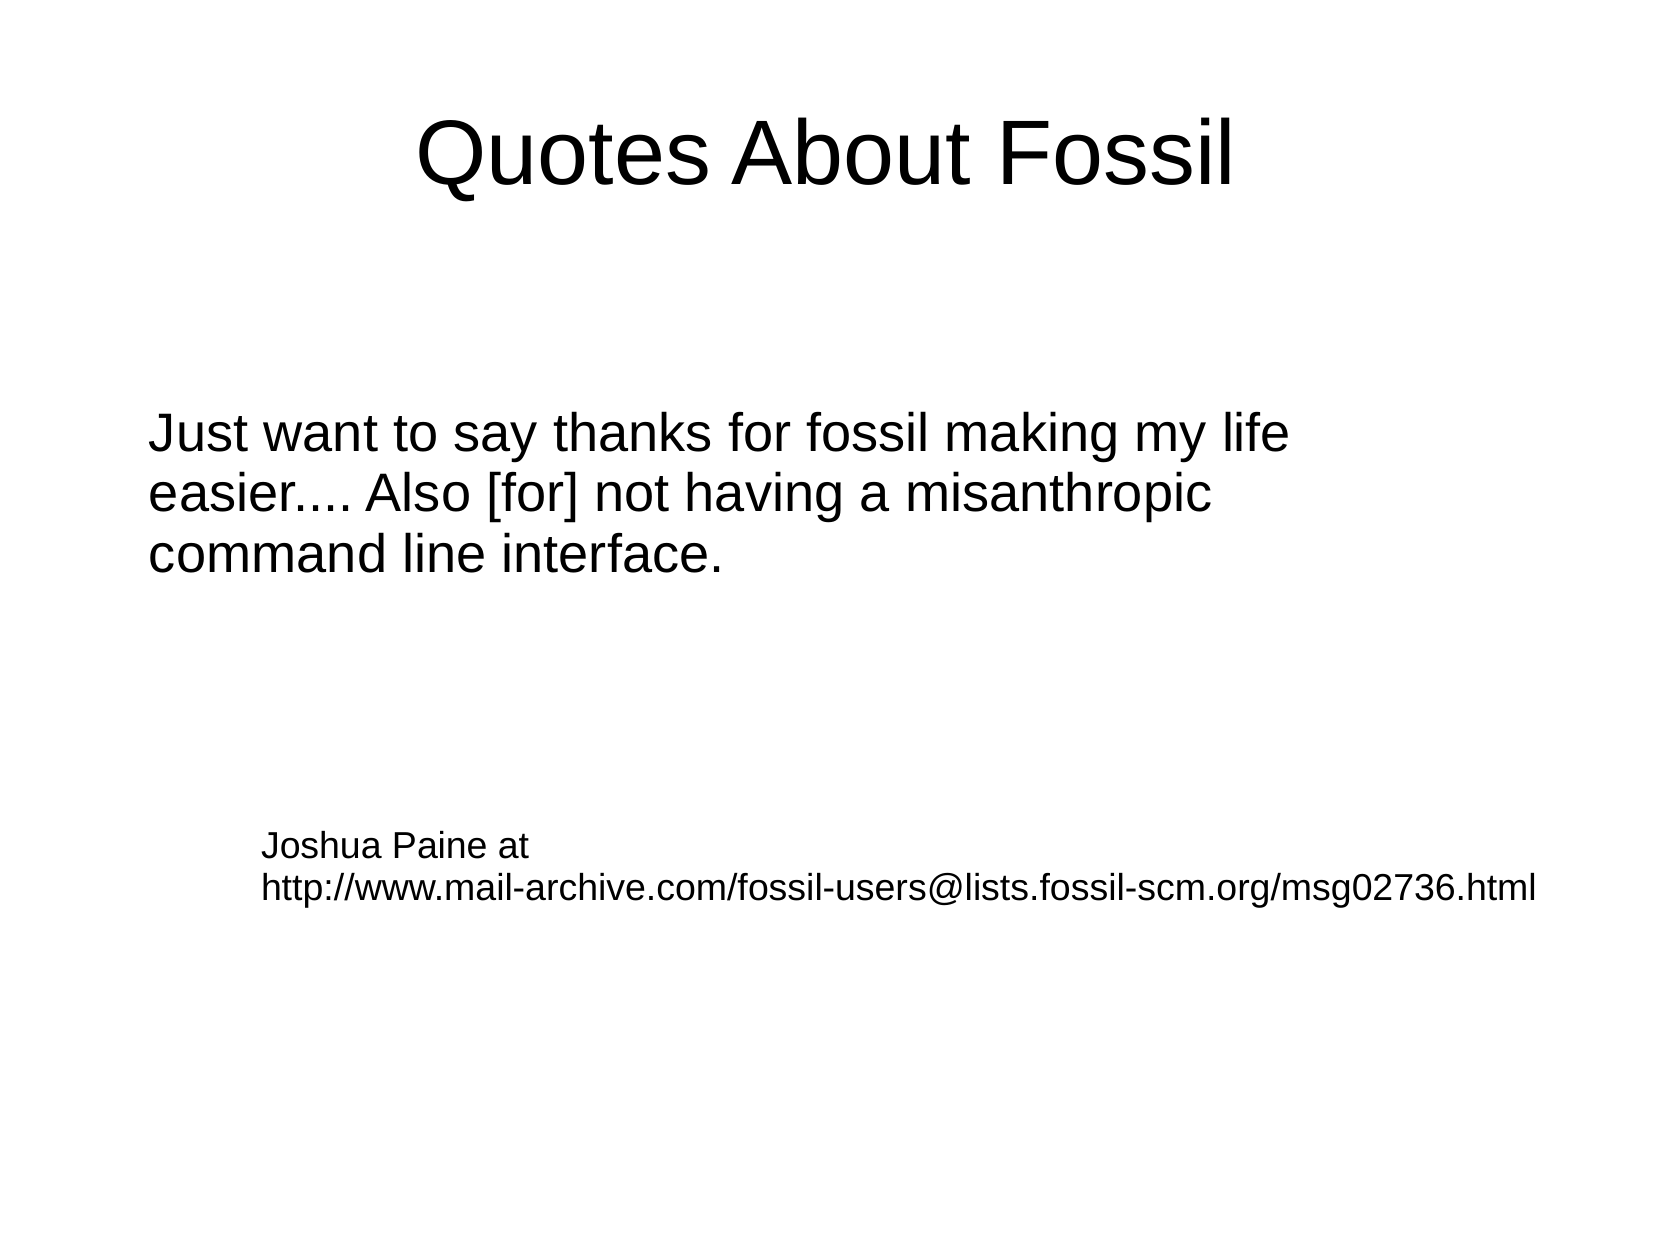

# Quotes About Fossil
Just want to say thanks for fossil making my life
easier.... Also [for] not having a misanthropic
command line interface.
Joshua Paine at
http://www.mail-archive.com/fossil-users@lists.fossil-scm.org/msg02736.html